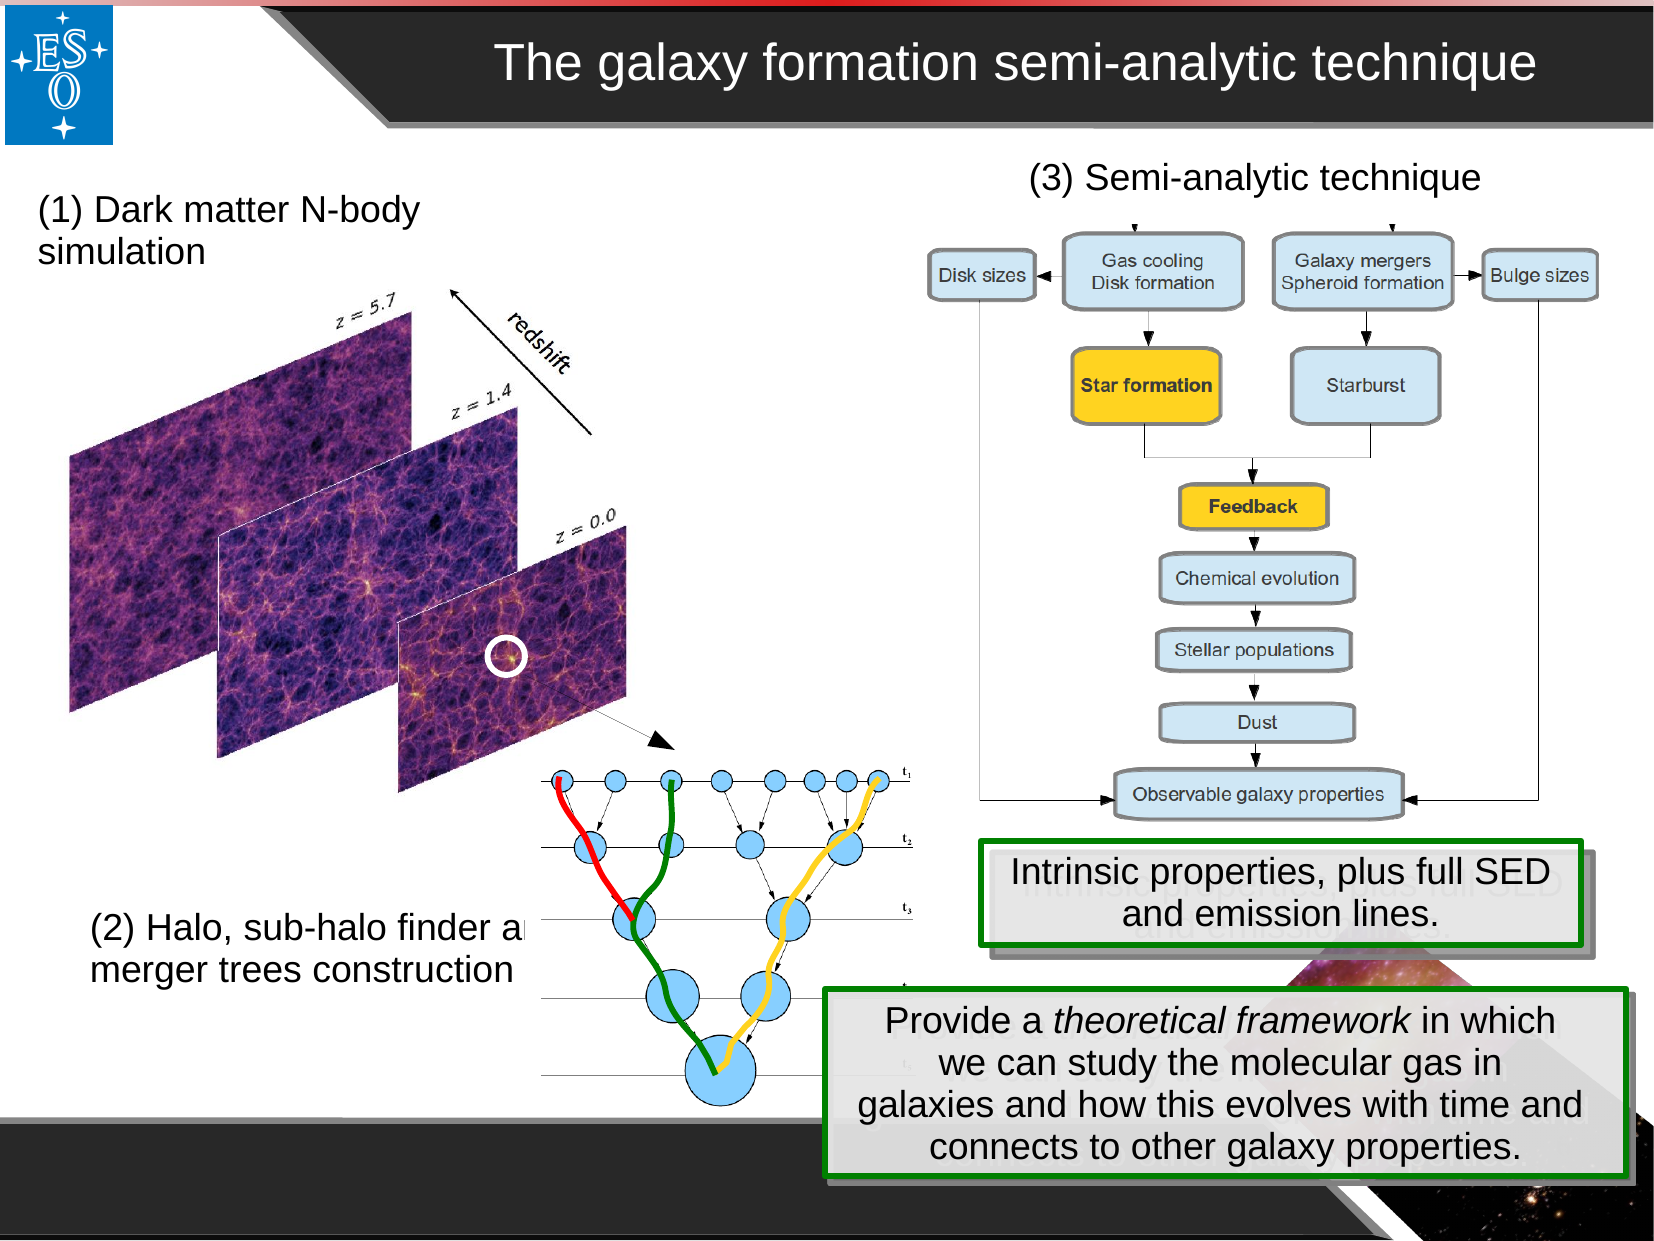

# The galaxy formation semi-analytic technique
(3) Semi-analytic technique
(1) Dark matter N-body simulation
Intrinsic properties, plus full SED and emission lines.
(2) Halo, sub-halo finder and merger trees construction
Provide a theoretical framework in which
we can study the molecular gas in
galaxies and how this evolves with time and
connects to other galaxy properties.